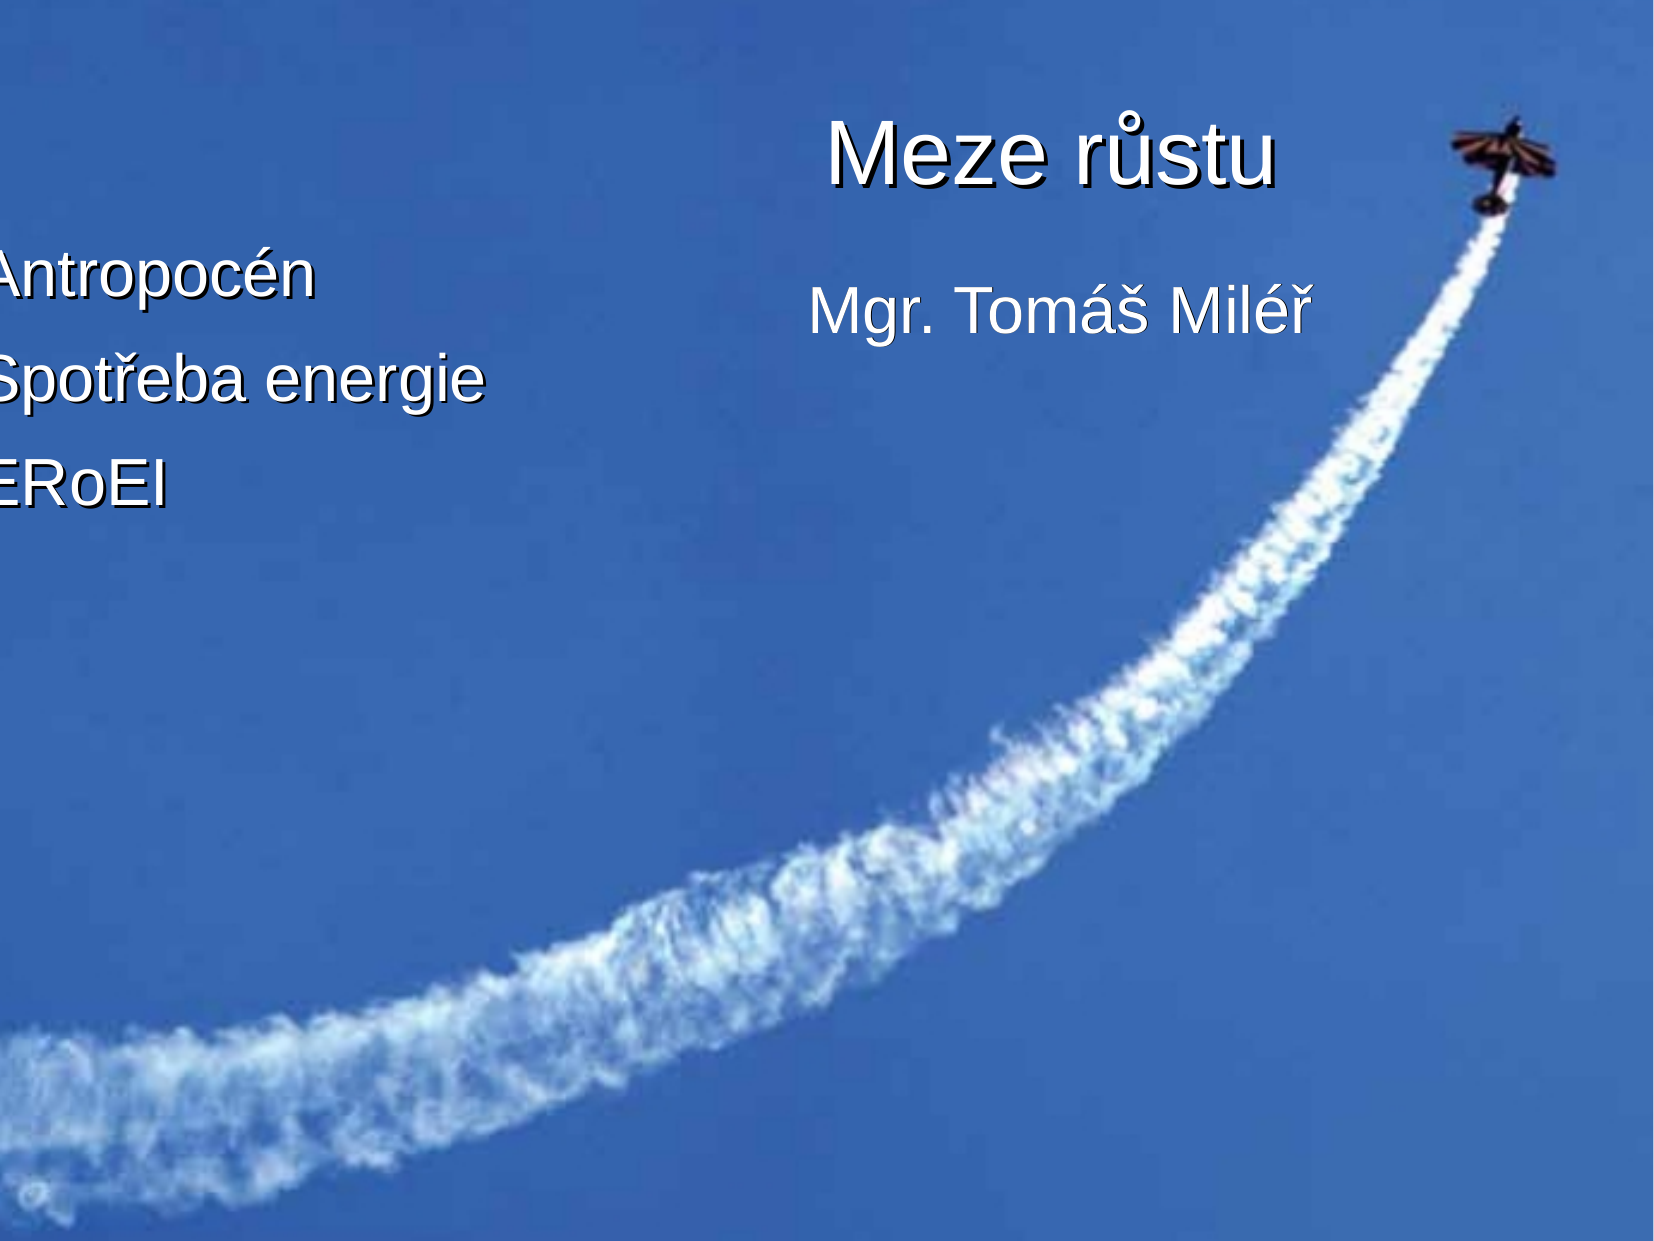

Meze růstu
Antropocén
Spotřeba energie
ERoEI
# Mgr. Tomáš Miléř